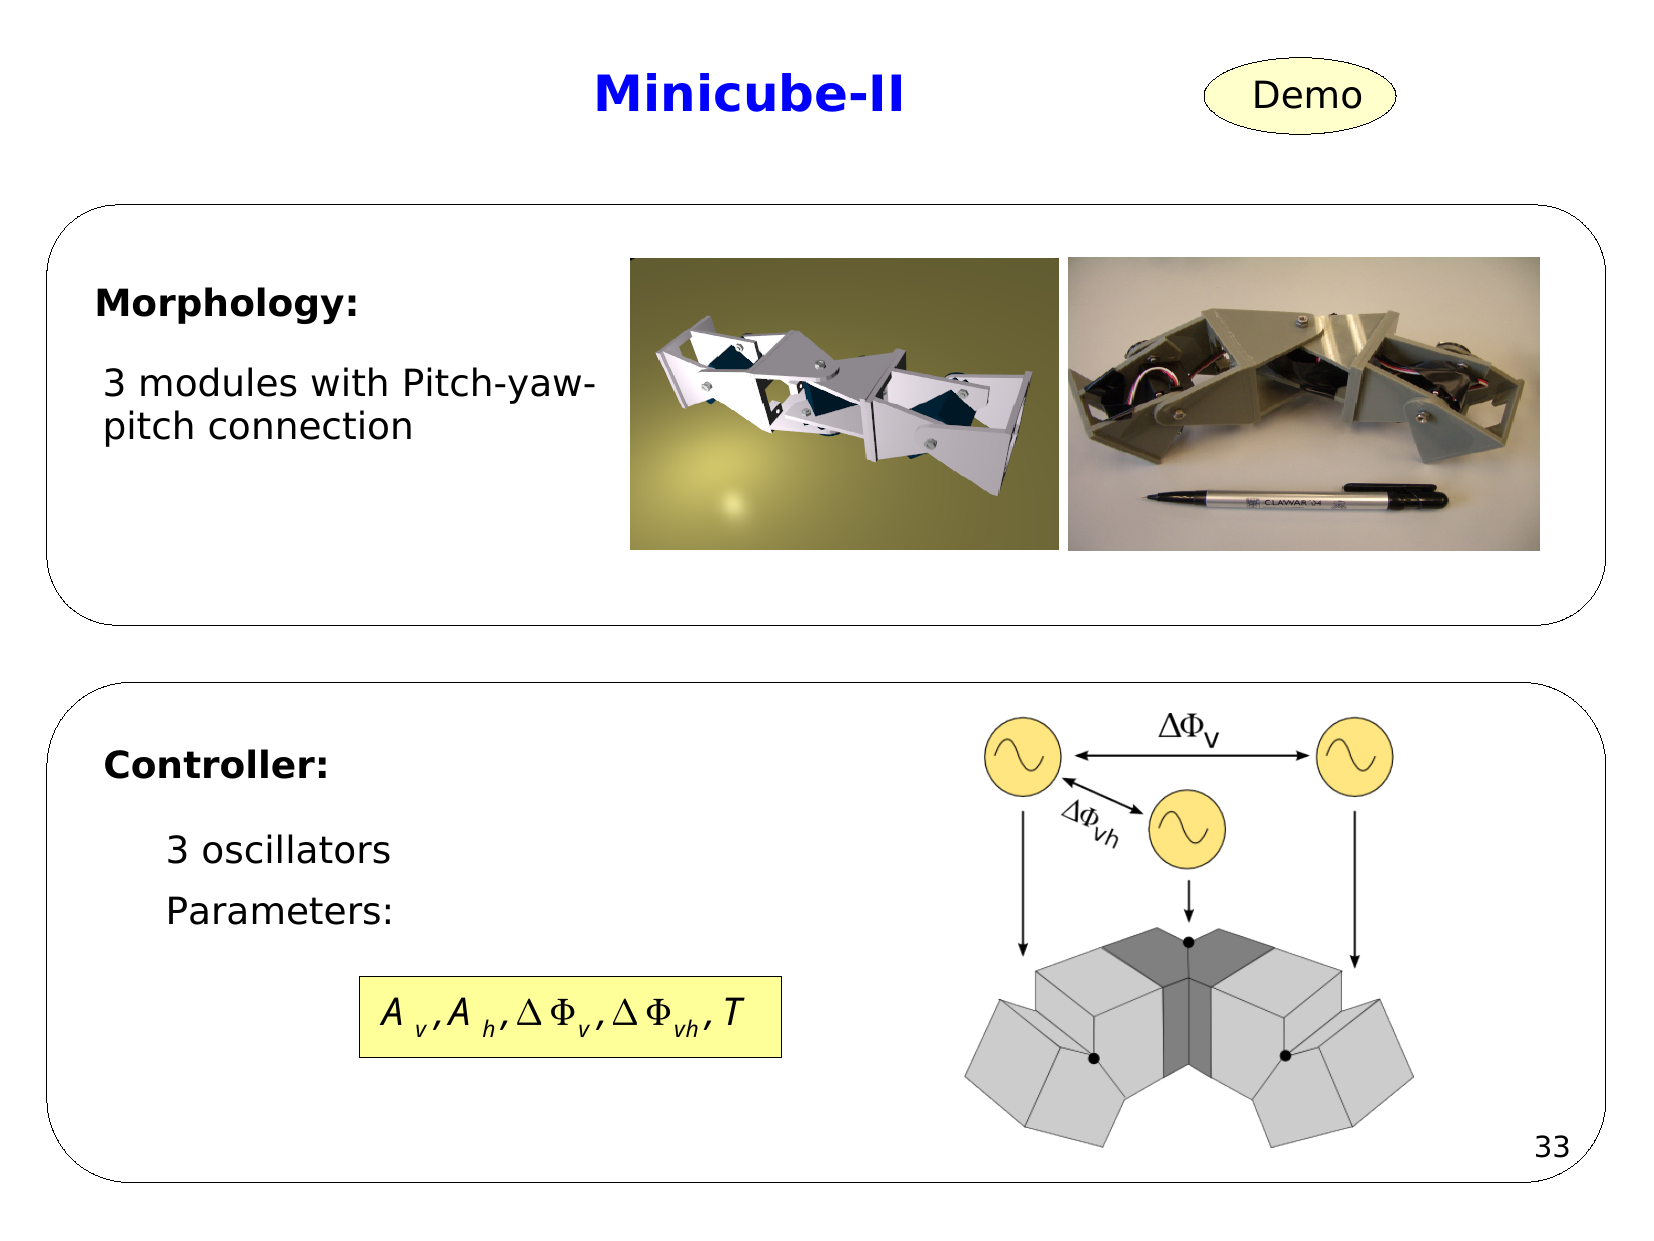

Minicube-II
Demo
 Morphology:
3 modules with Pitch-yaw-pitch connection
 Controller:
 3 oscillators
 Parameters:
33